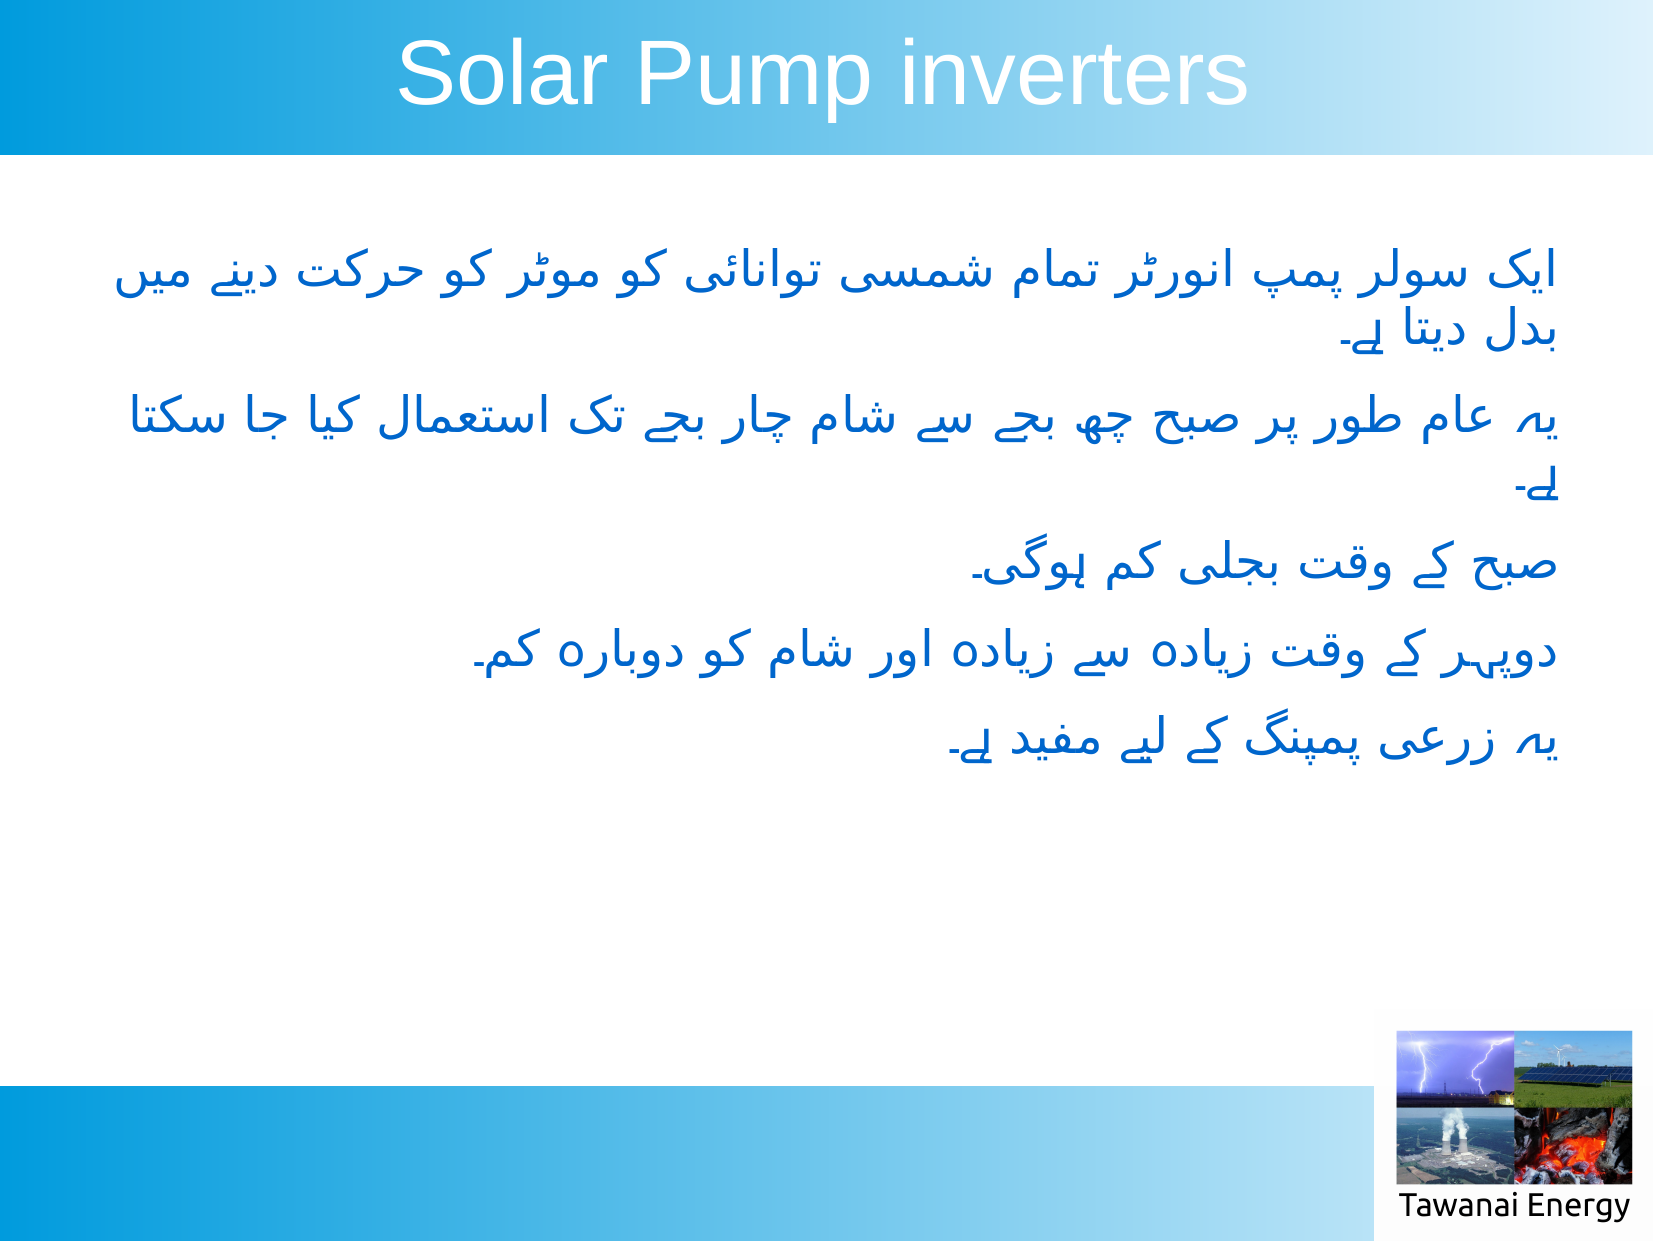

# Solar Pump inverters
ایک سولر پمپ انورٹر تمام شمسی توانائی کو موٹر کو حرکت دینے میں بدل دیتا ہے۔
یہ عام طور پر صبح چھ بجے سے شام چار بجے تک استعمال کیا جا سکتا ہے۔
صبح کے وقت بجلی کم ہوگی۔
دوپہر کے وقت زیادہ سے زیادہ اور شام کو دوبارہ کم۔
یہ زرعی پمپنگ کے لیے مفید ہے۔